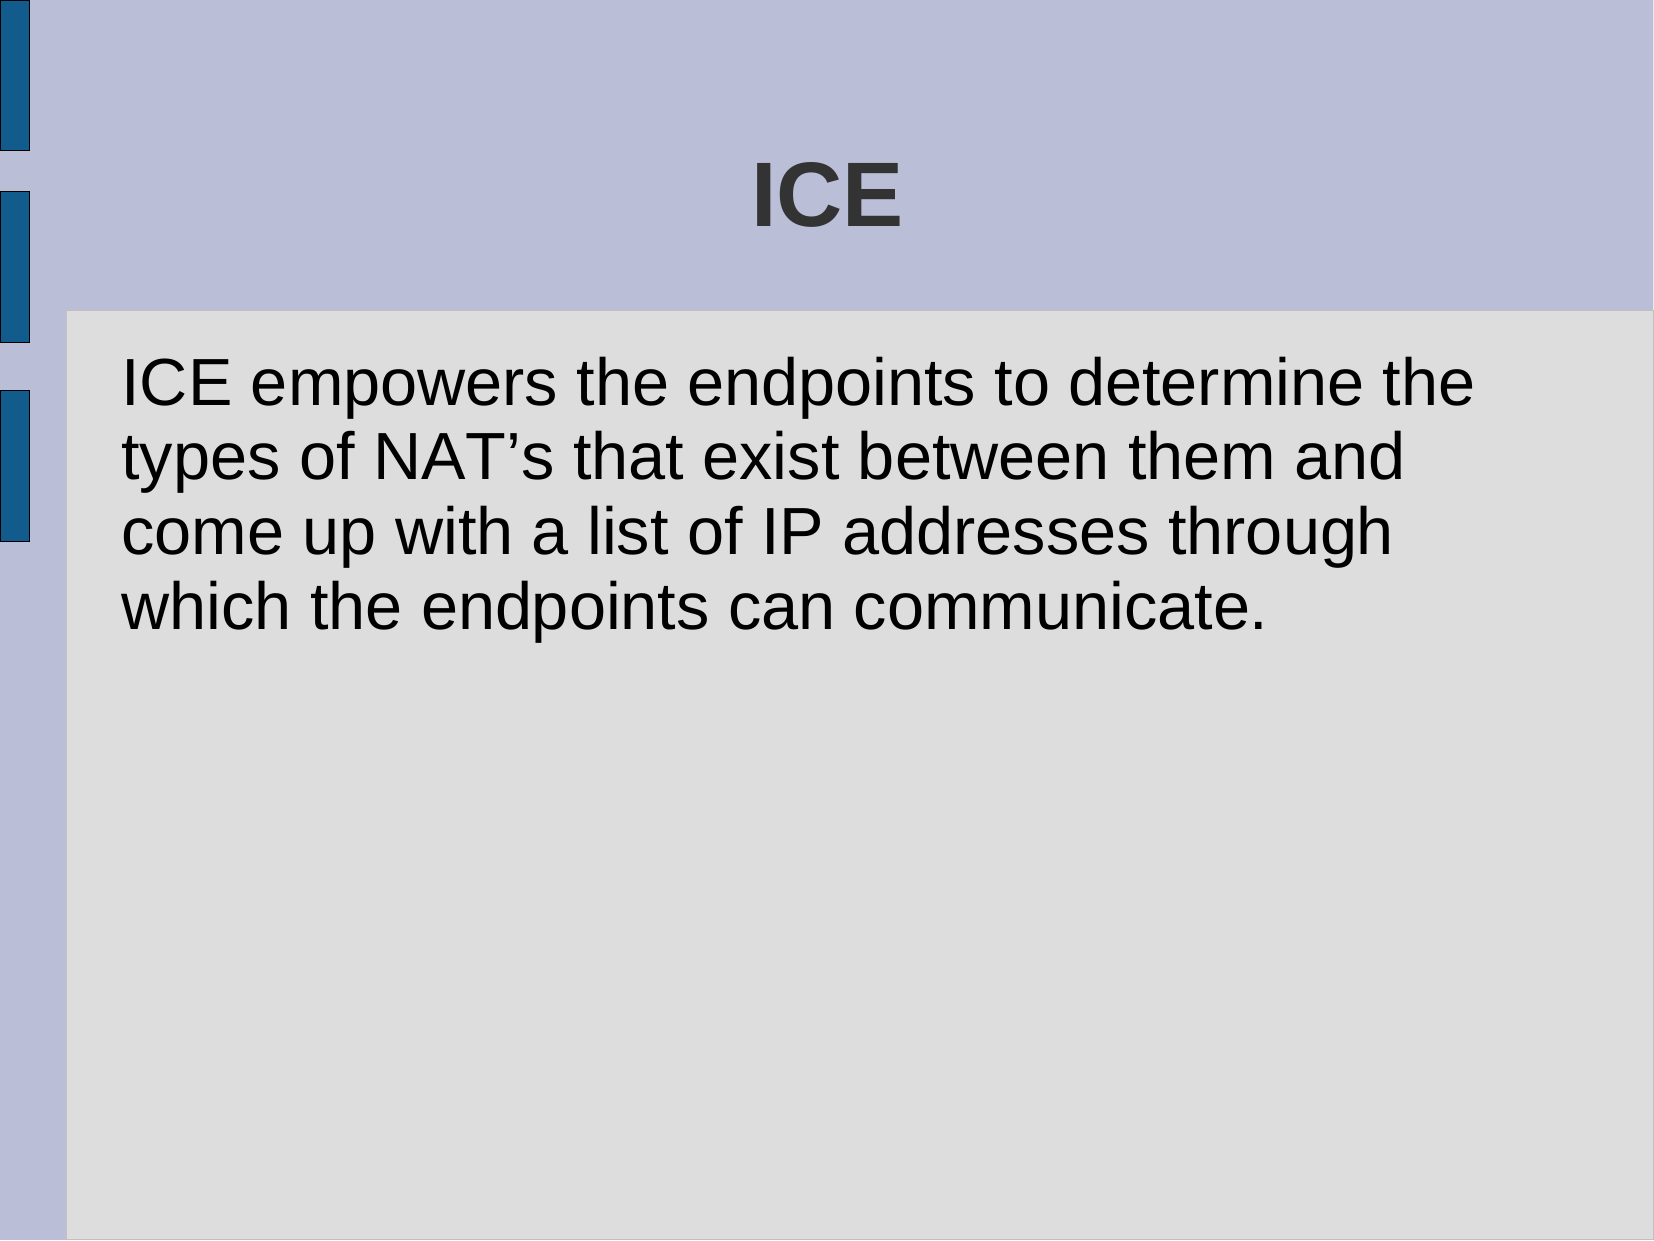

# ICE
ICE empowers the endpoints to determine the types of NAT’s that exist between them and come up with a list of IP addresses through which the endpoints can communicate.